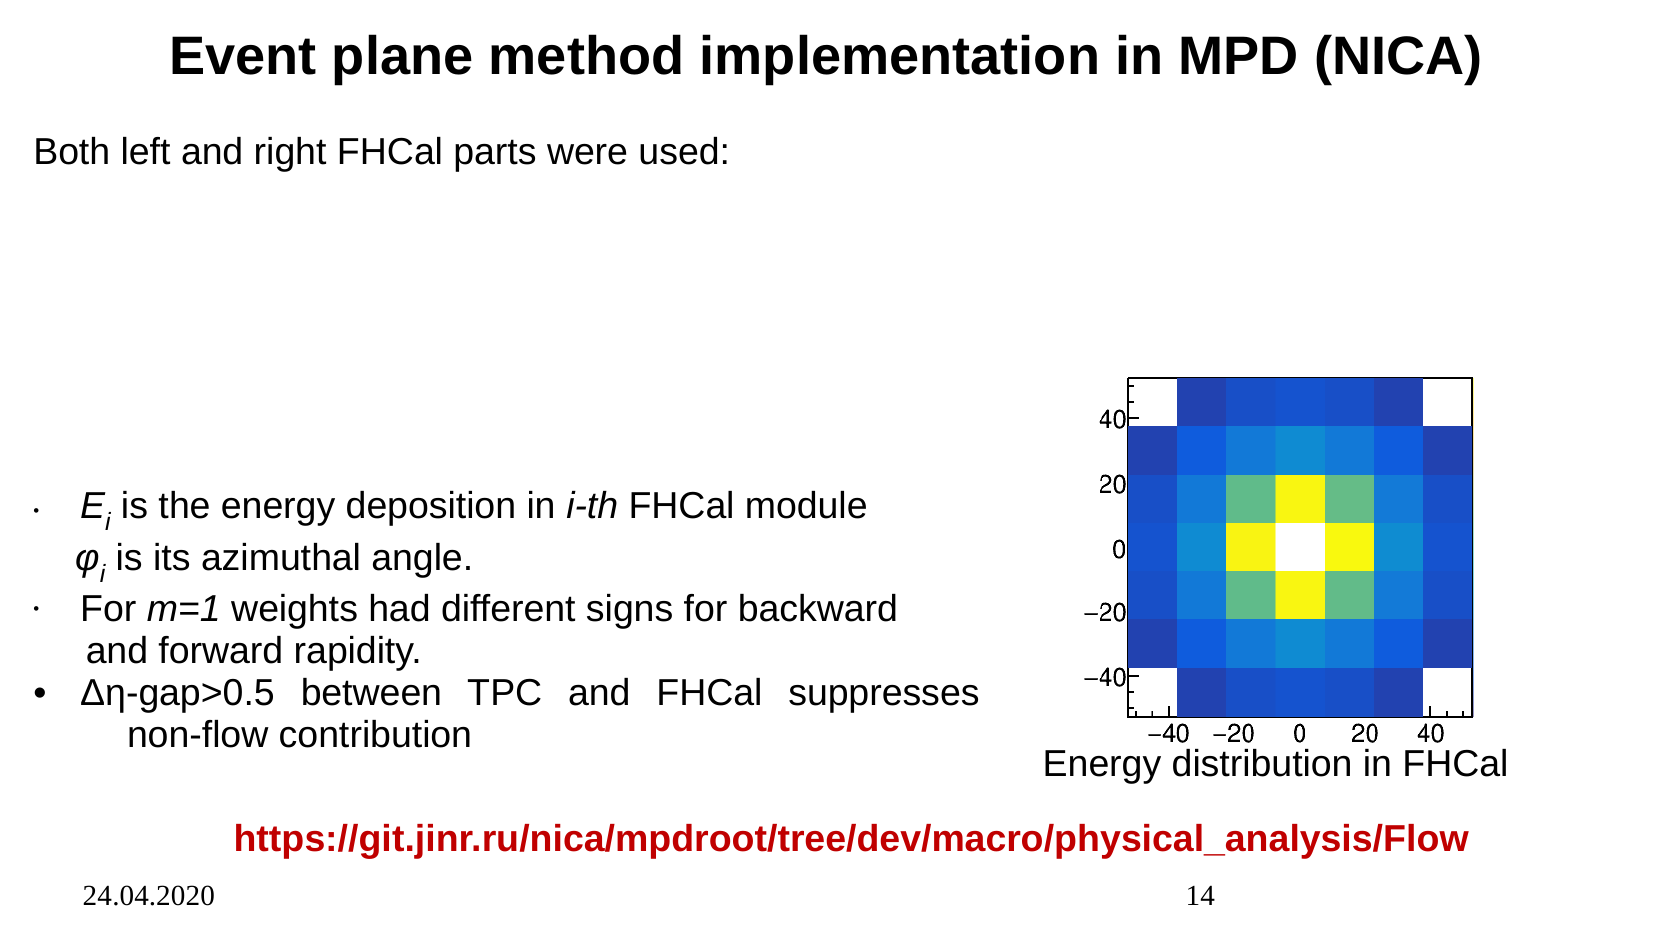

# Event plane method implementation in MPD (NICA)
Both left and right FHCal parts were used:
Ei is the energy deposition in i-th FHCal module
 φi is its azimuthal angle.
For m=1 weights had different signs for backward
 and forward rapidity.
Δη-gap>0.5 between TPC and FHCal suppresses non-flow contribution
Energy distribution in FHCal
https://git.jinr.ru/nica/mpdroot/tree/dev/macro/physical_analysis/Flow
24.04.2020